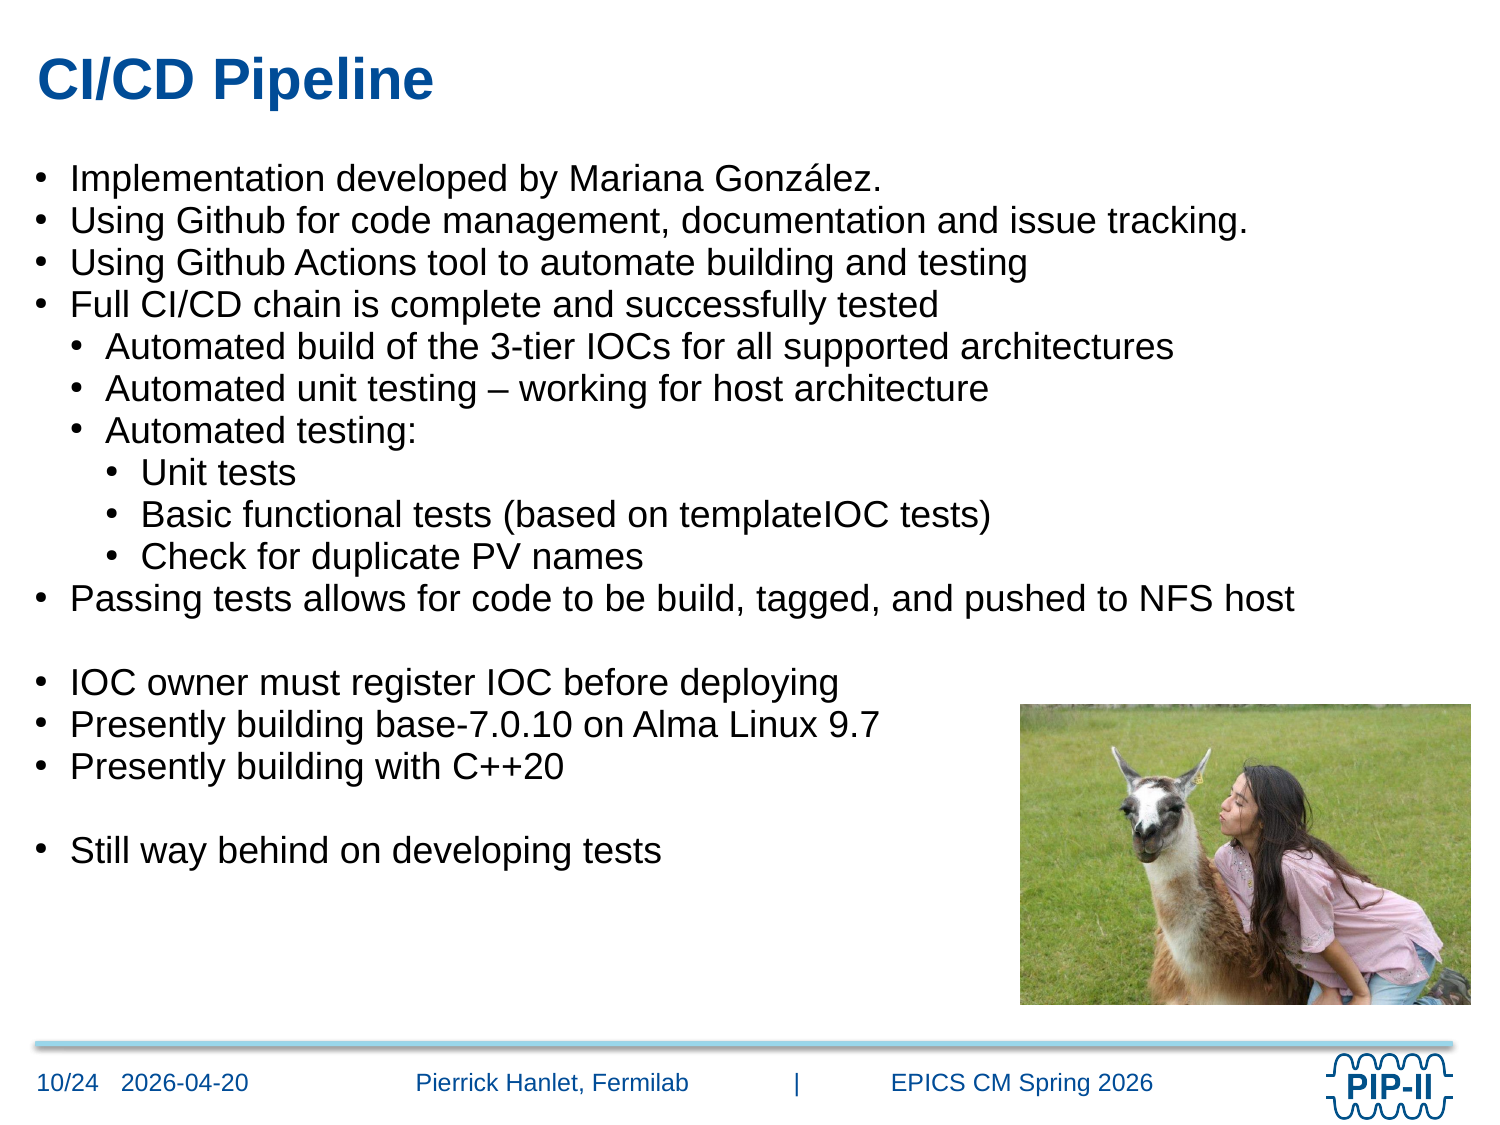

# CI/CD Pipeline
Implementation developed by Mariana González.
Using Github for code management, documentation and issue tracking.
Using Github Actions tool to automate building and testing
Full CI/CD chain is complete and successfully tested
Automated build of the 3-tier IOCs for all supported architectures
Automated unit testing – working for host architecture
Automated testing:
Unit tests
Basic functional tests (based on templateIOC tests)
Check for duplicate PV names
Passing tests allows for code to be build, tagged, and pushed to NFS host
IOC owner must register IOC before deploying
Presently building base-7.0.10 on Alma Linux 9.7
Presently building with C++20
Still way behind on developing tests
2026-04-20
Pierrick Hanlet, Fermilab | EPICS CM Spring 2026